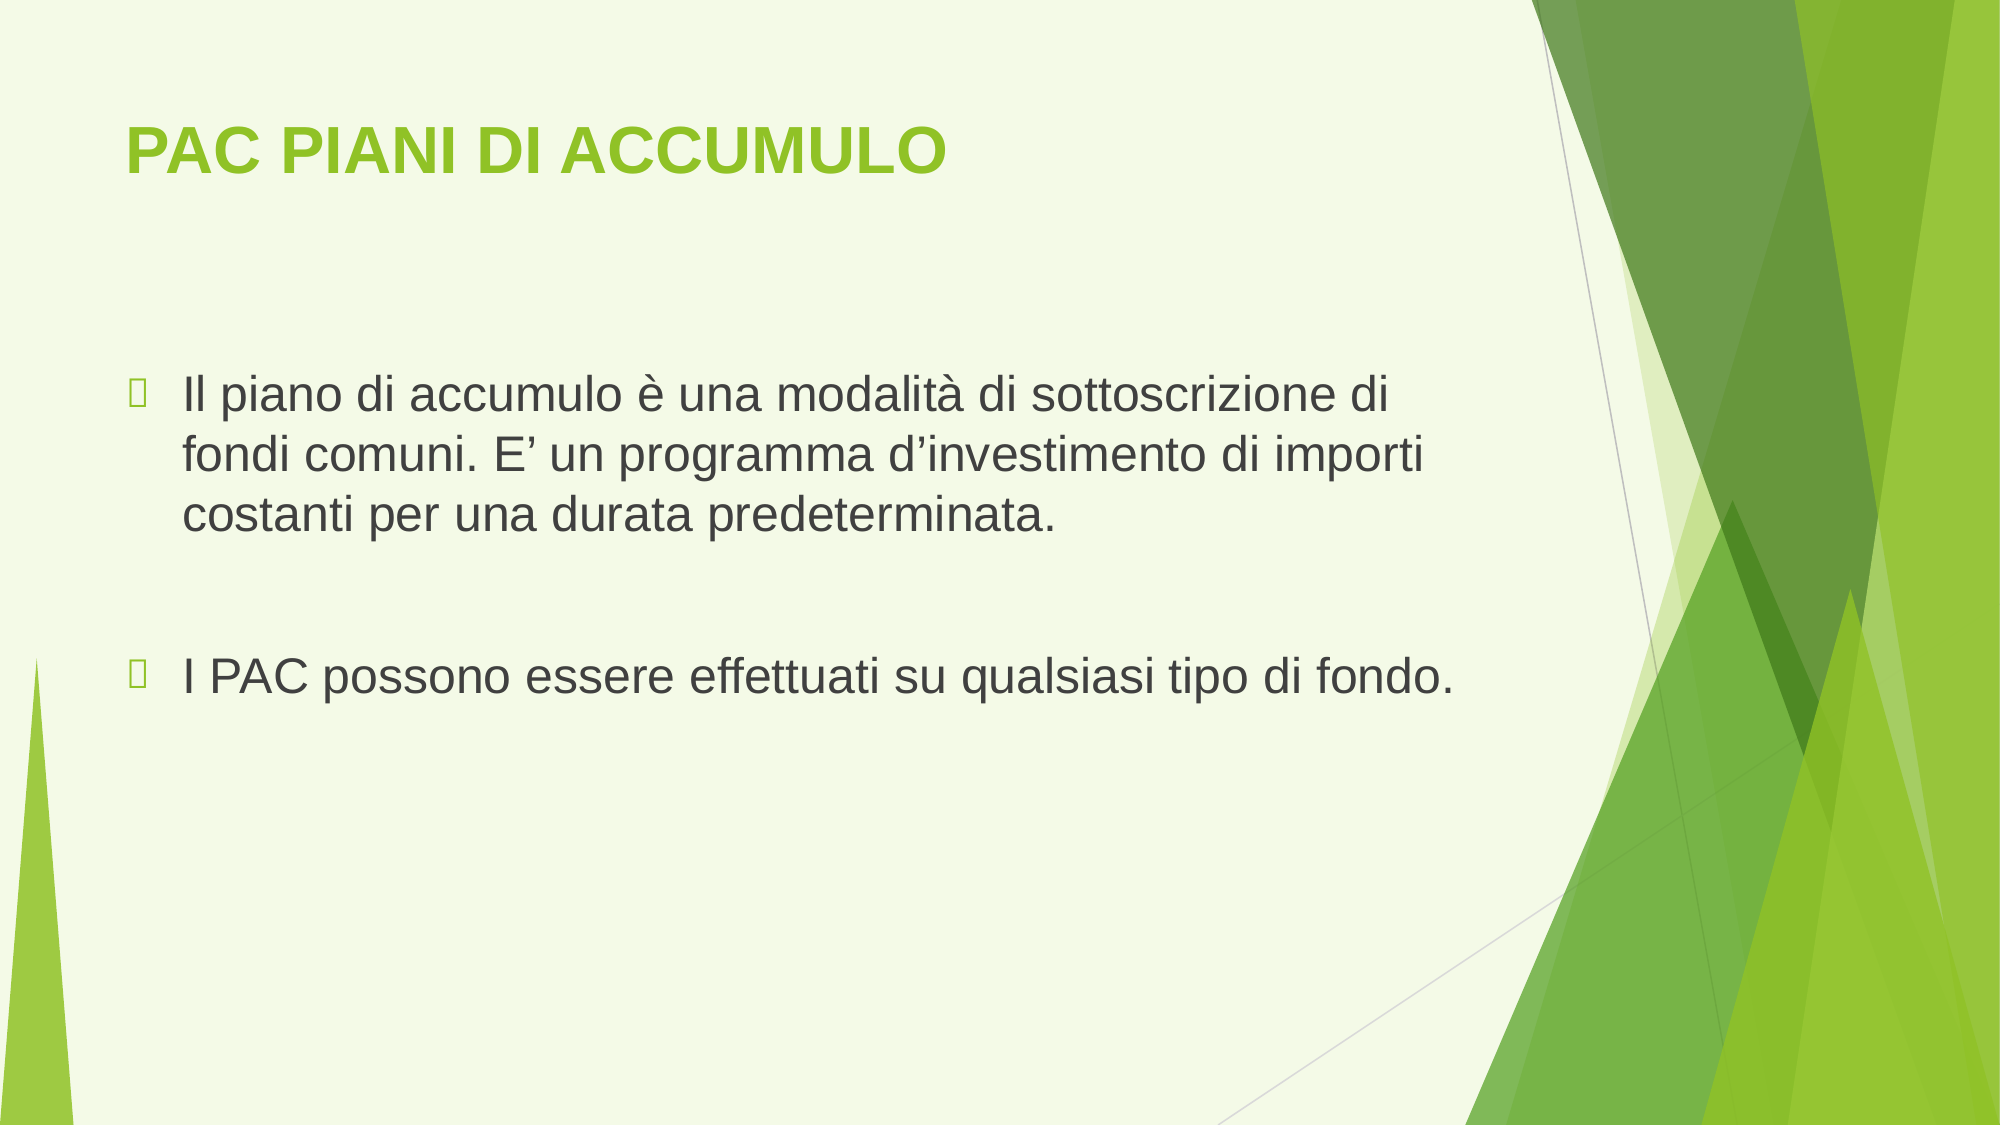

# PAC PIANI DI ACCUMULO
Il piano di accumulo è una modalità di sottoscrizione di fondi comuni. E’ un programma d’investimento di importi costanti per una durata predeterminata.
I PAC possono essere effettuati su qualsiasi tipo di fondo.